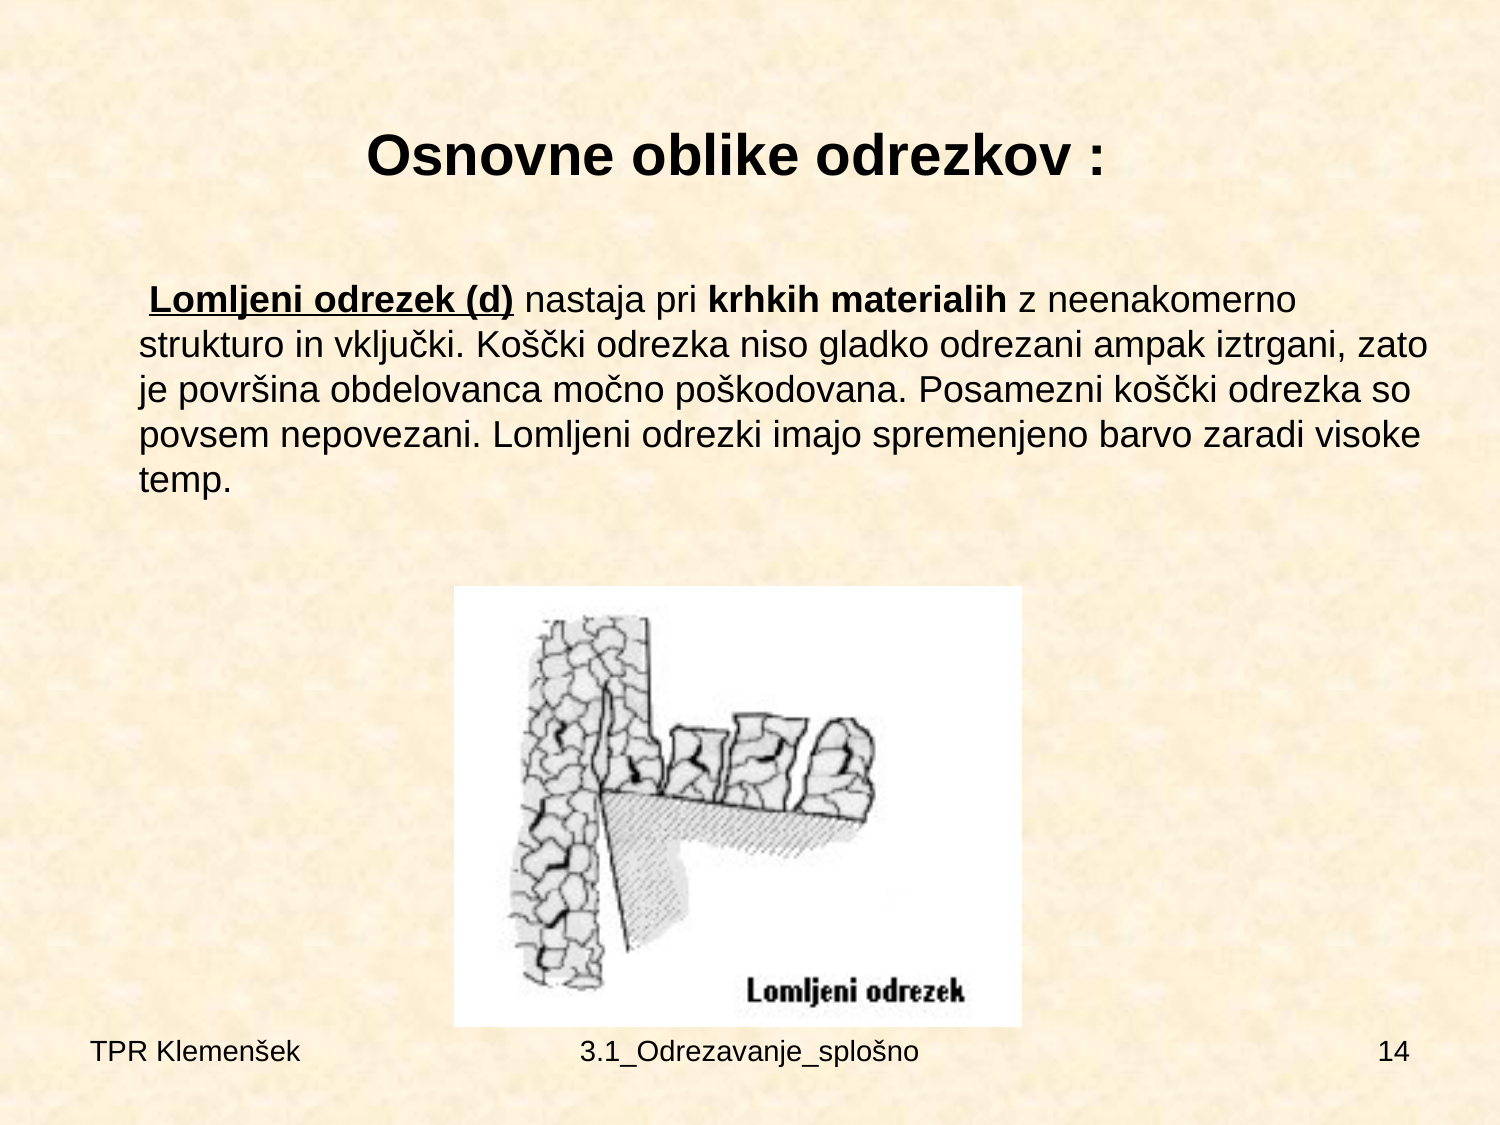

# Osnovne oblike odrezkov :
 Lomljeni odrezek (d) nastaja pri krhkih materialih z neenakomerno strukturo in vključki. Koščki odrezka niso gladko odrezani ampak iztrgani, zato je površina obdelovanca močno poškodovana. Posamezni koščki odrezka so povsem nepovezani. Lomljeni odrezki imajo spremenjeno barvo zaradi visoke temp.
TPR Klemenšek
3.1_Odrezavanje_splošno
10